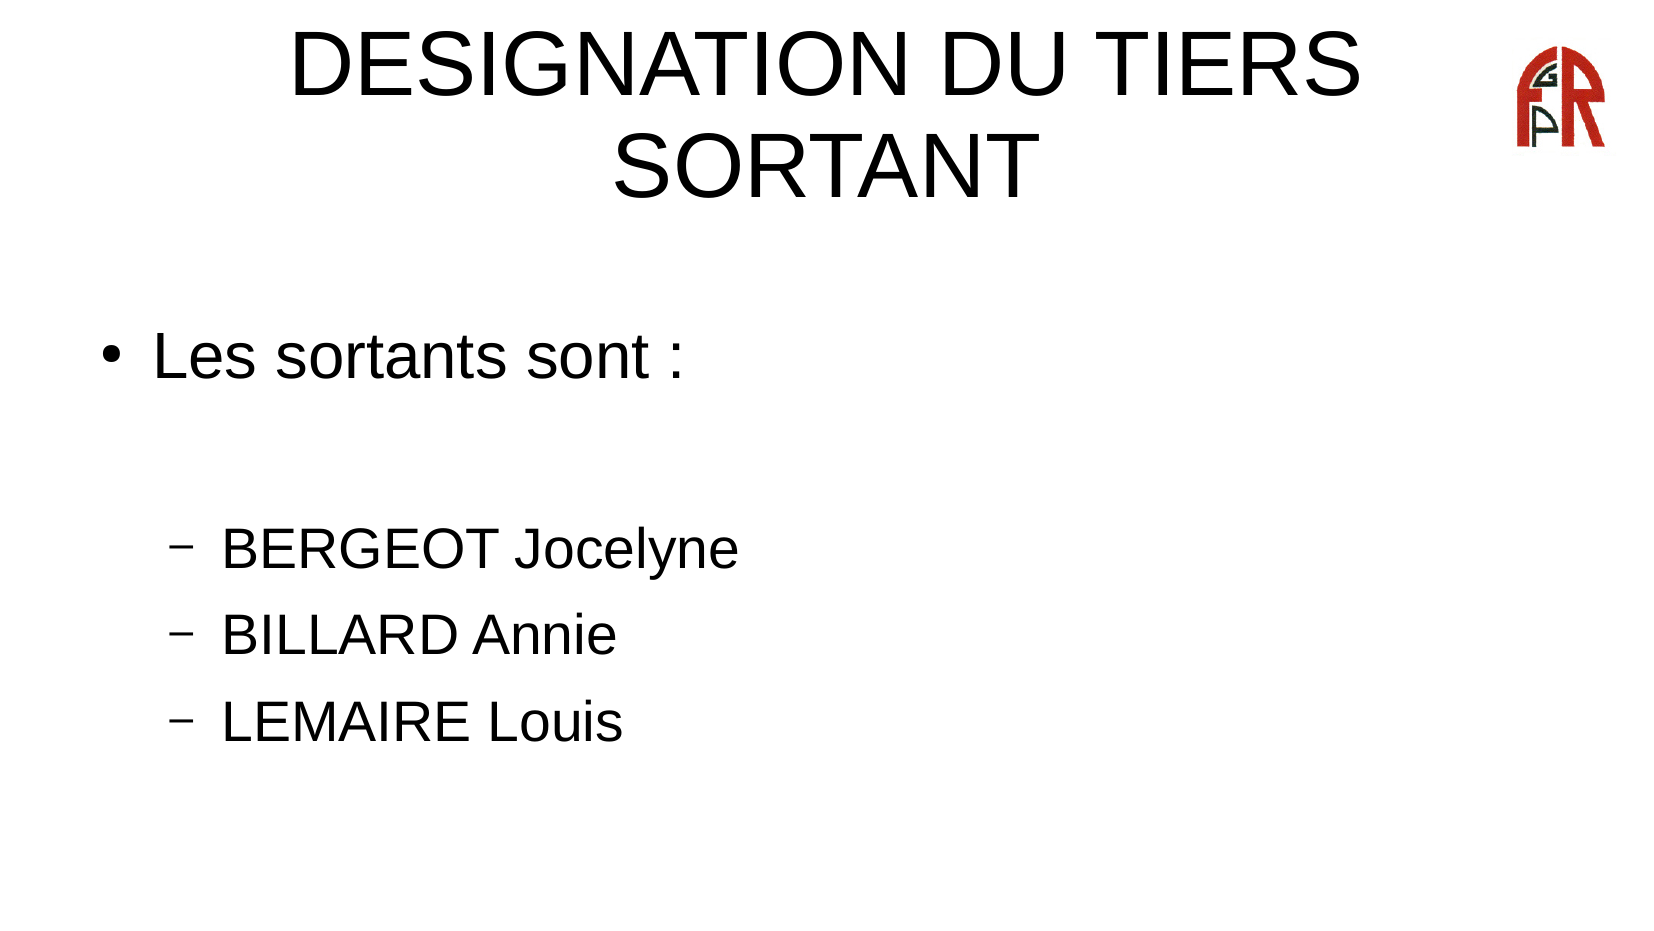

# DESIGNATION DU TIERS SORTANT
Les sortants sont :
BERGEOT Jocelyne
BILLARD Annie
LEMAIRE Louis